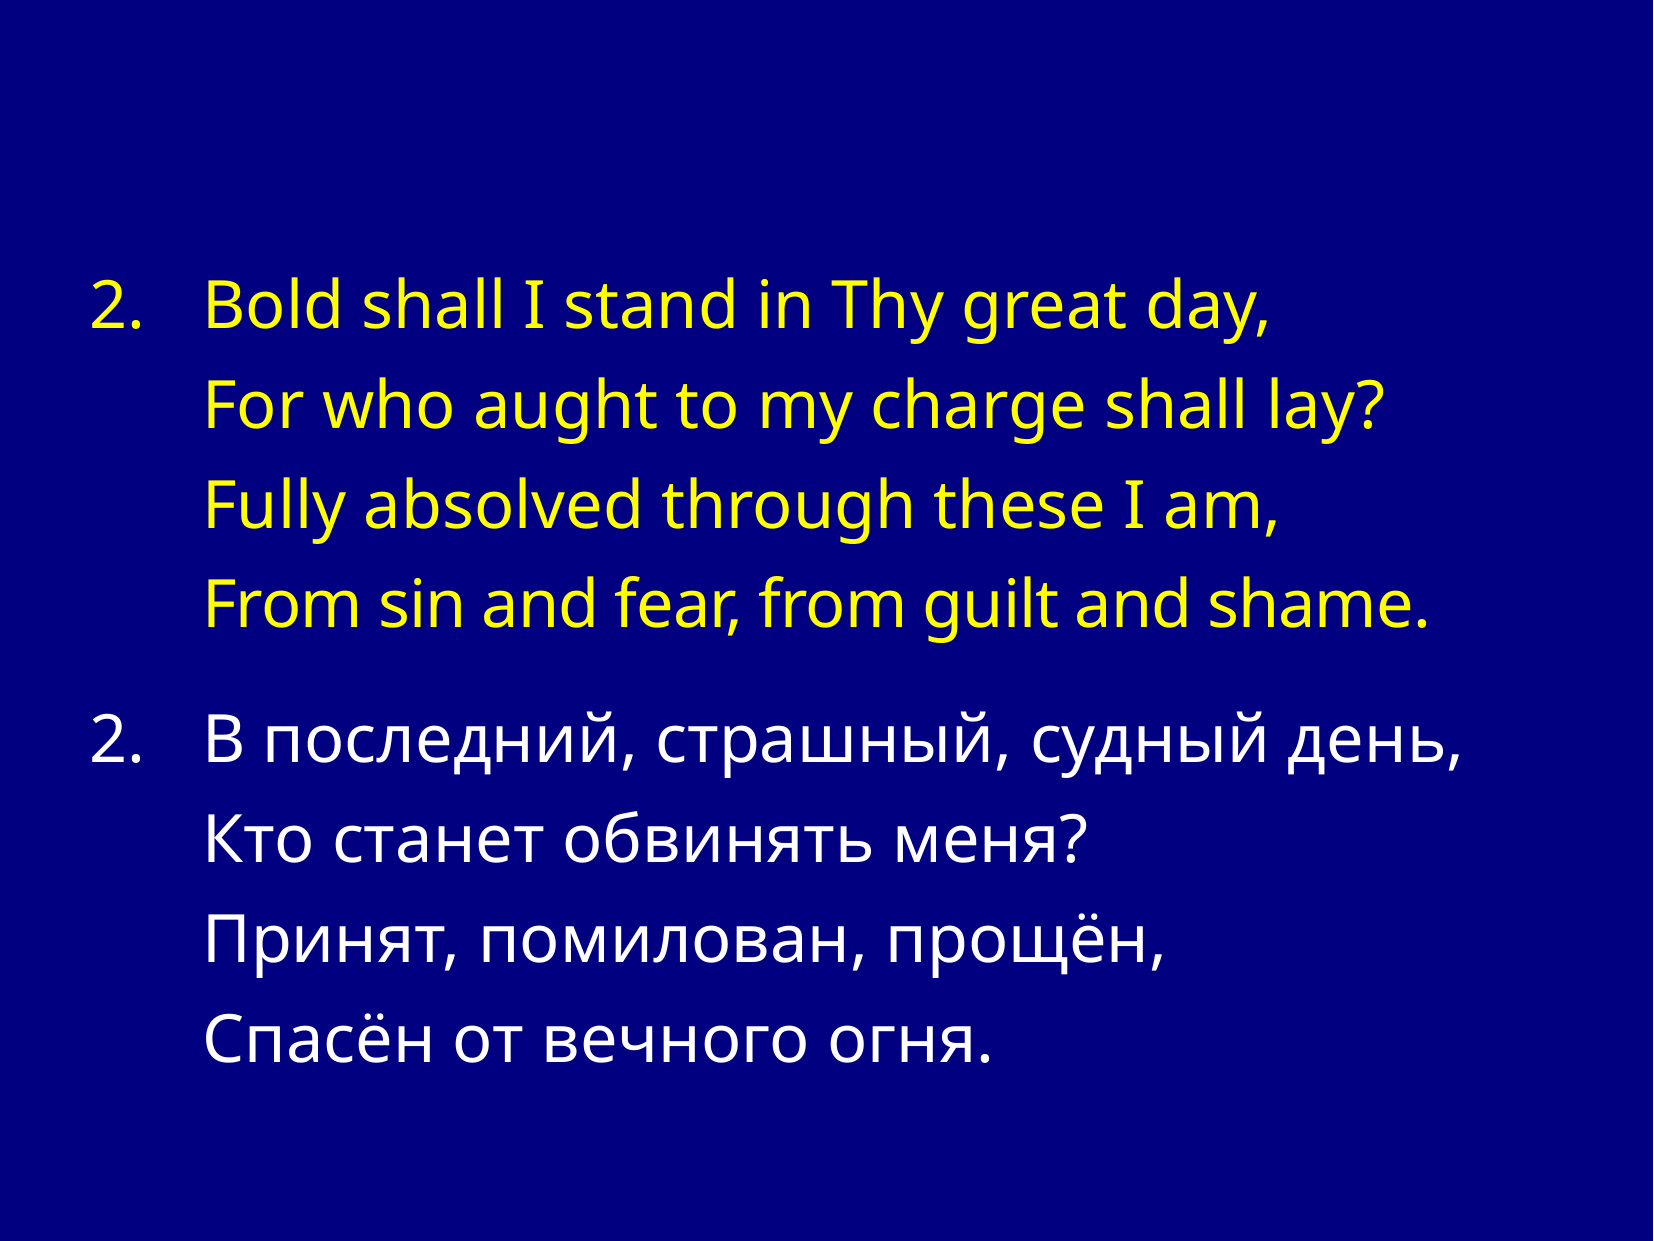

2.	Bold shall I stand in Thy great day,
	For who aught to my charge shall lay?
	Fully absolved through these I am,
	From sin and fear, from guilt and shame.
2.	В последний, страшный, судный день,
	Кто станет обвинять меня?
	Принят, помилован, прощён,
	Спасён от вечного огня.